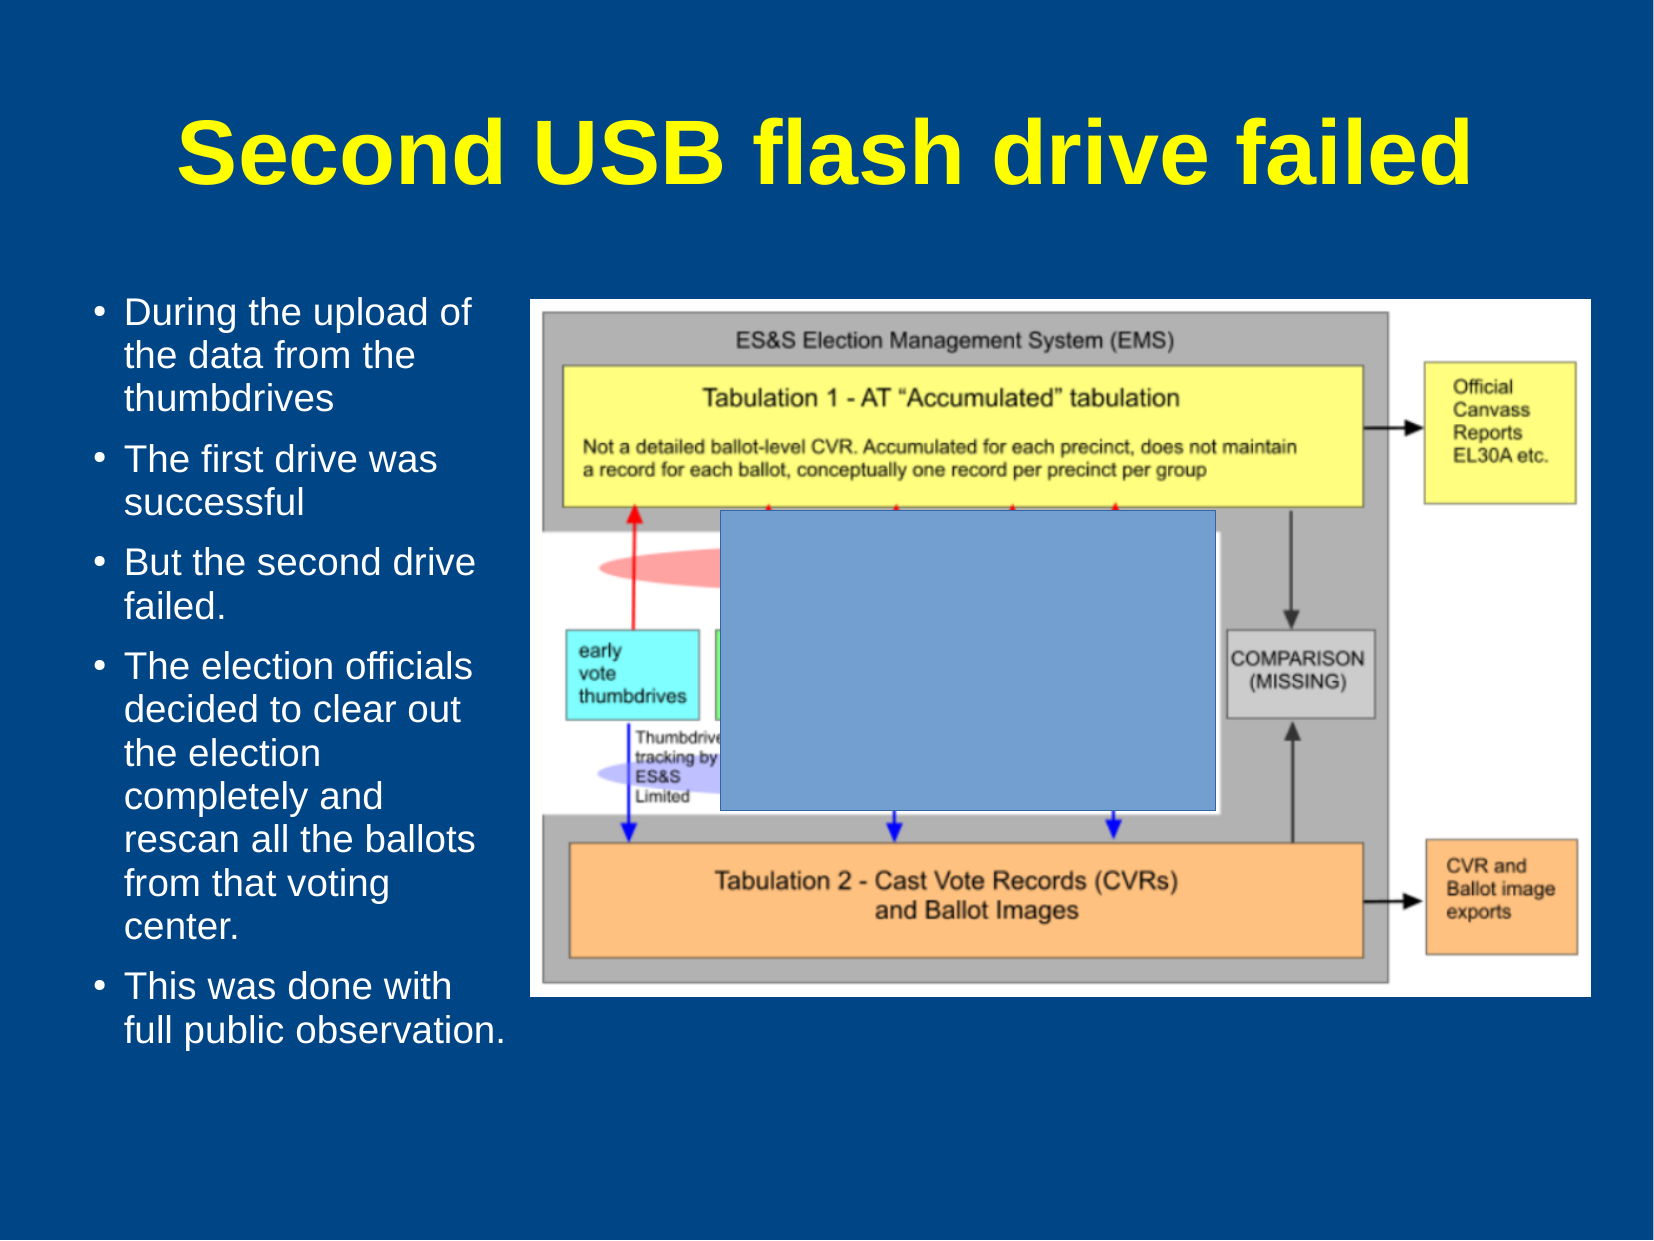

# Second USB flash drive failed
During the upload of the data from the thumbdrives
The first drive was successful
But the second drive failed.
The election officials decided to clear out the election completely and rescan all the ballots from that voting center.
This was done with full public observation.